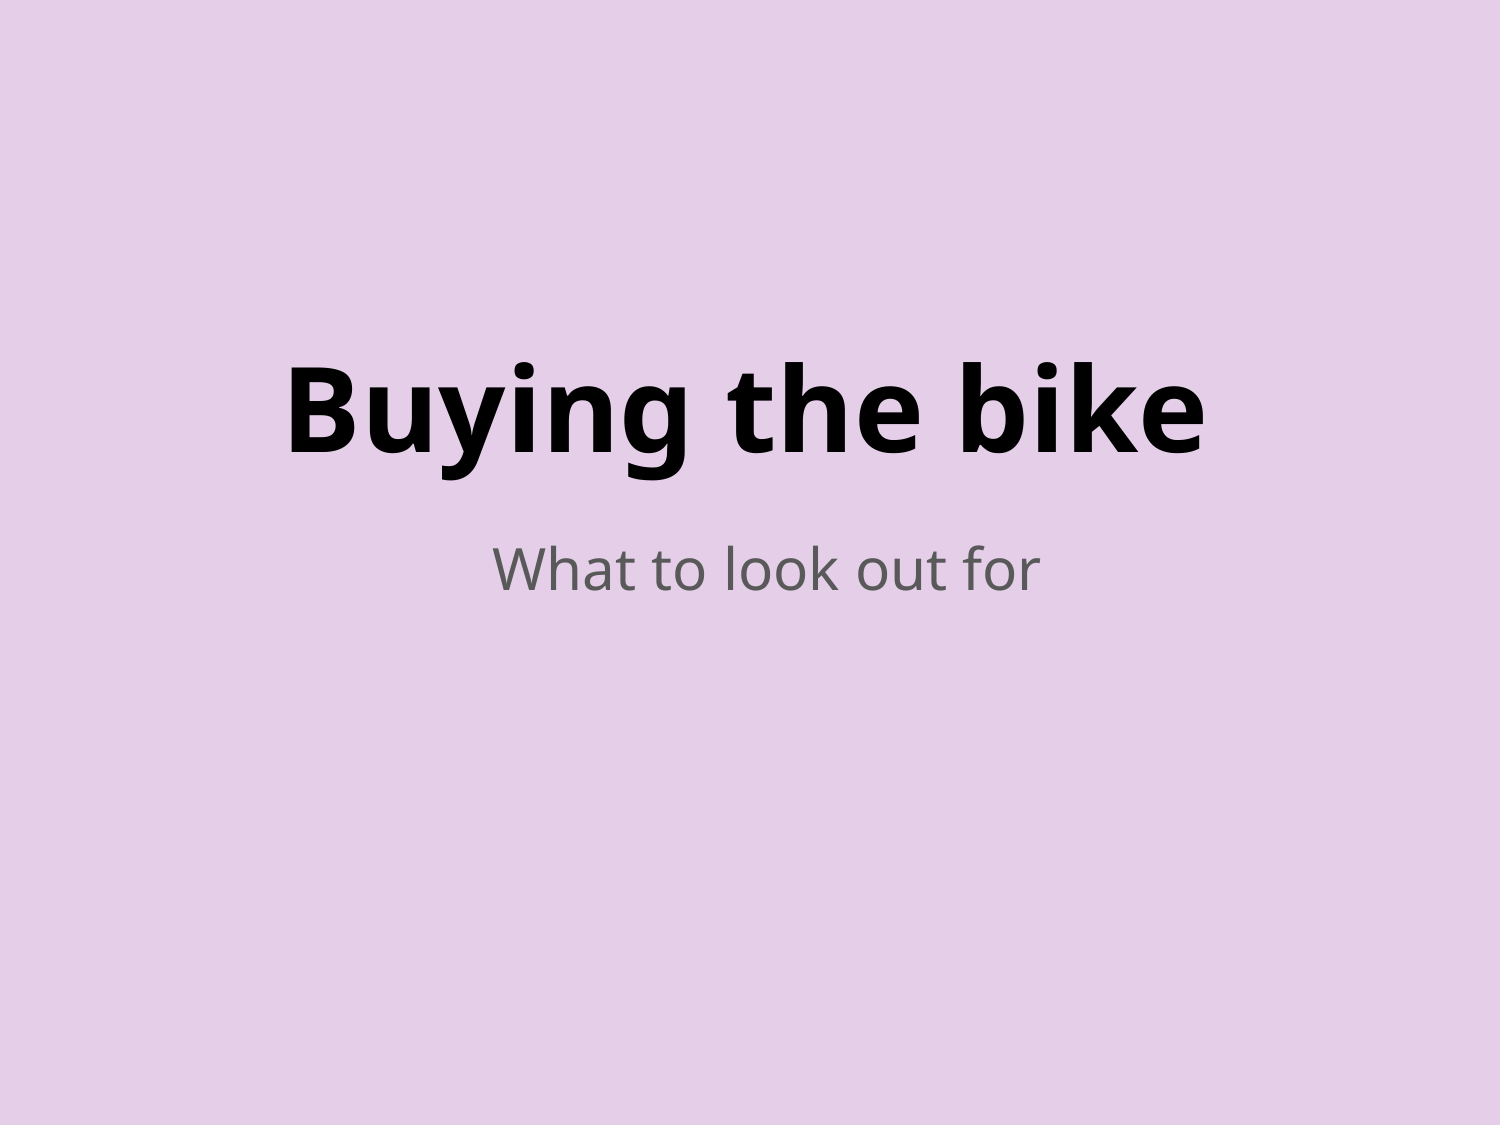

# Buying the bike
What to look out for